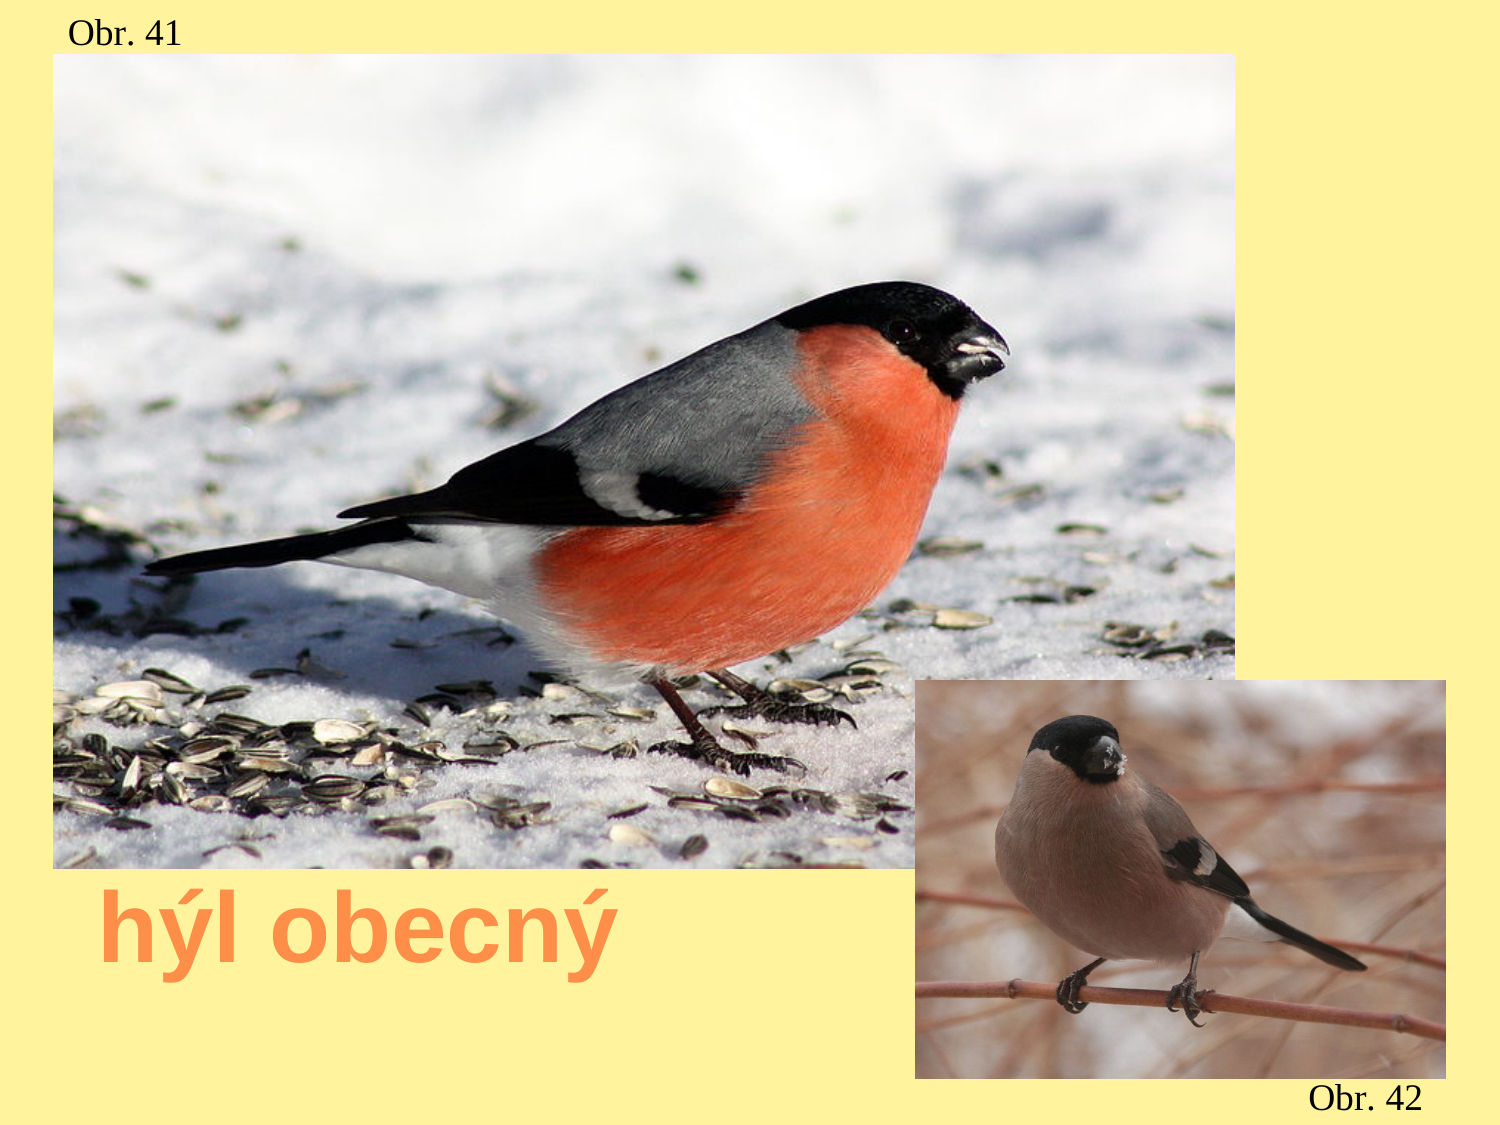

Obr. 41
# hýl obecný
Obr. 42